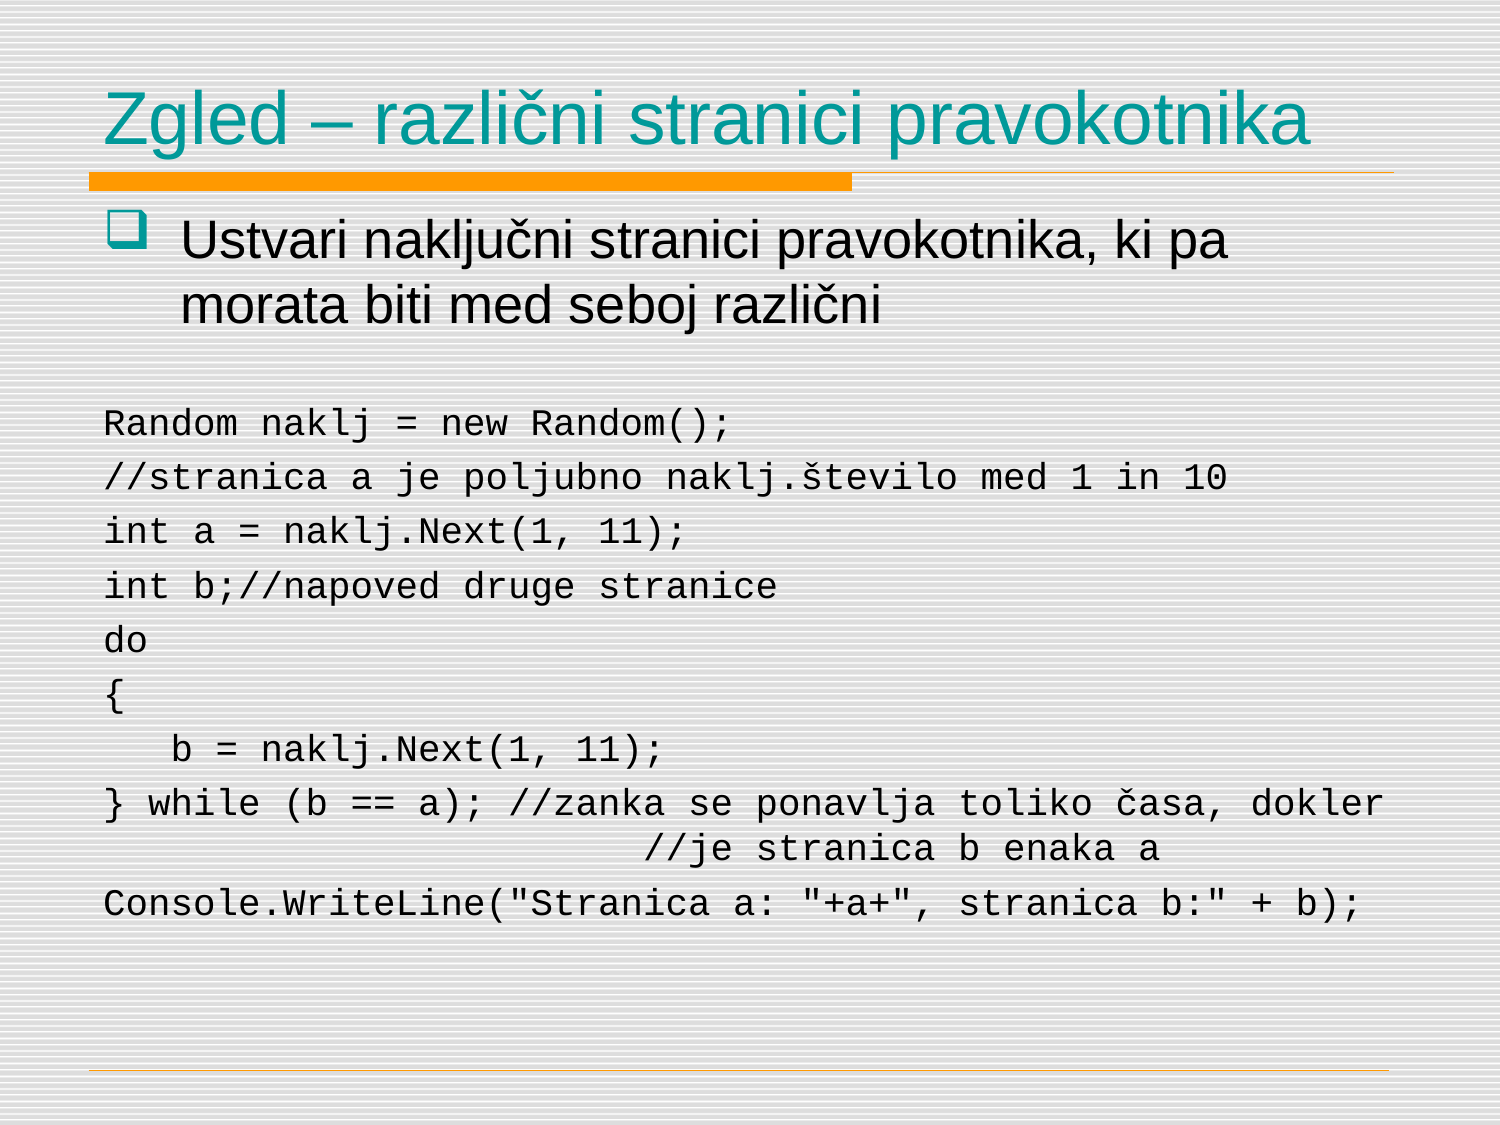

# Zgled – različni stranici pravokotnika
Ustvari naključni stranici pravokotnika, ki pa morata biti med seboj različni
Random naklj = new Random();
//stranica a je poljubno naklj.število med 1 in 10
int a = naklj.Next(1, 11);
int b;//napoved druge stranice
do
{
 b = naklj.Next(1, 11);
} while (b == a); //zanka se ponavlja toliko časa, dokler 		 //je stranica b enaka a
Console.WriteLine("Stranica a: "+a+", stranica b:" + b);